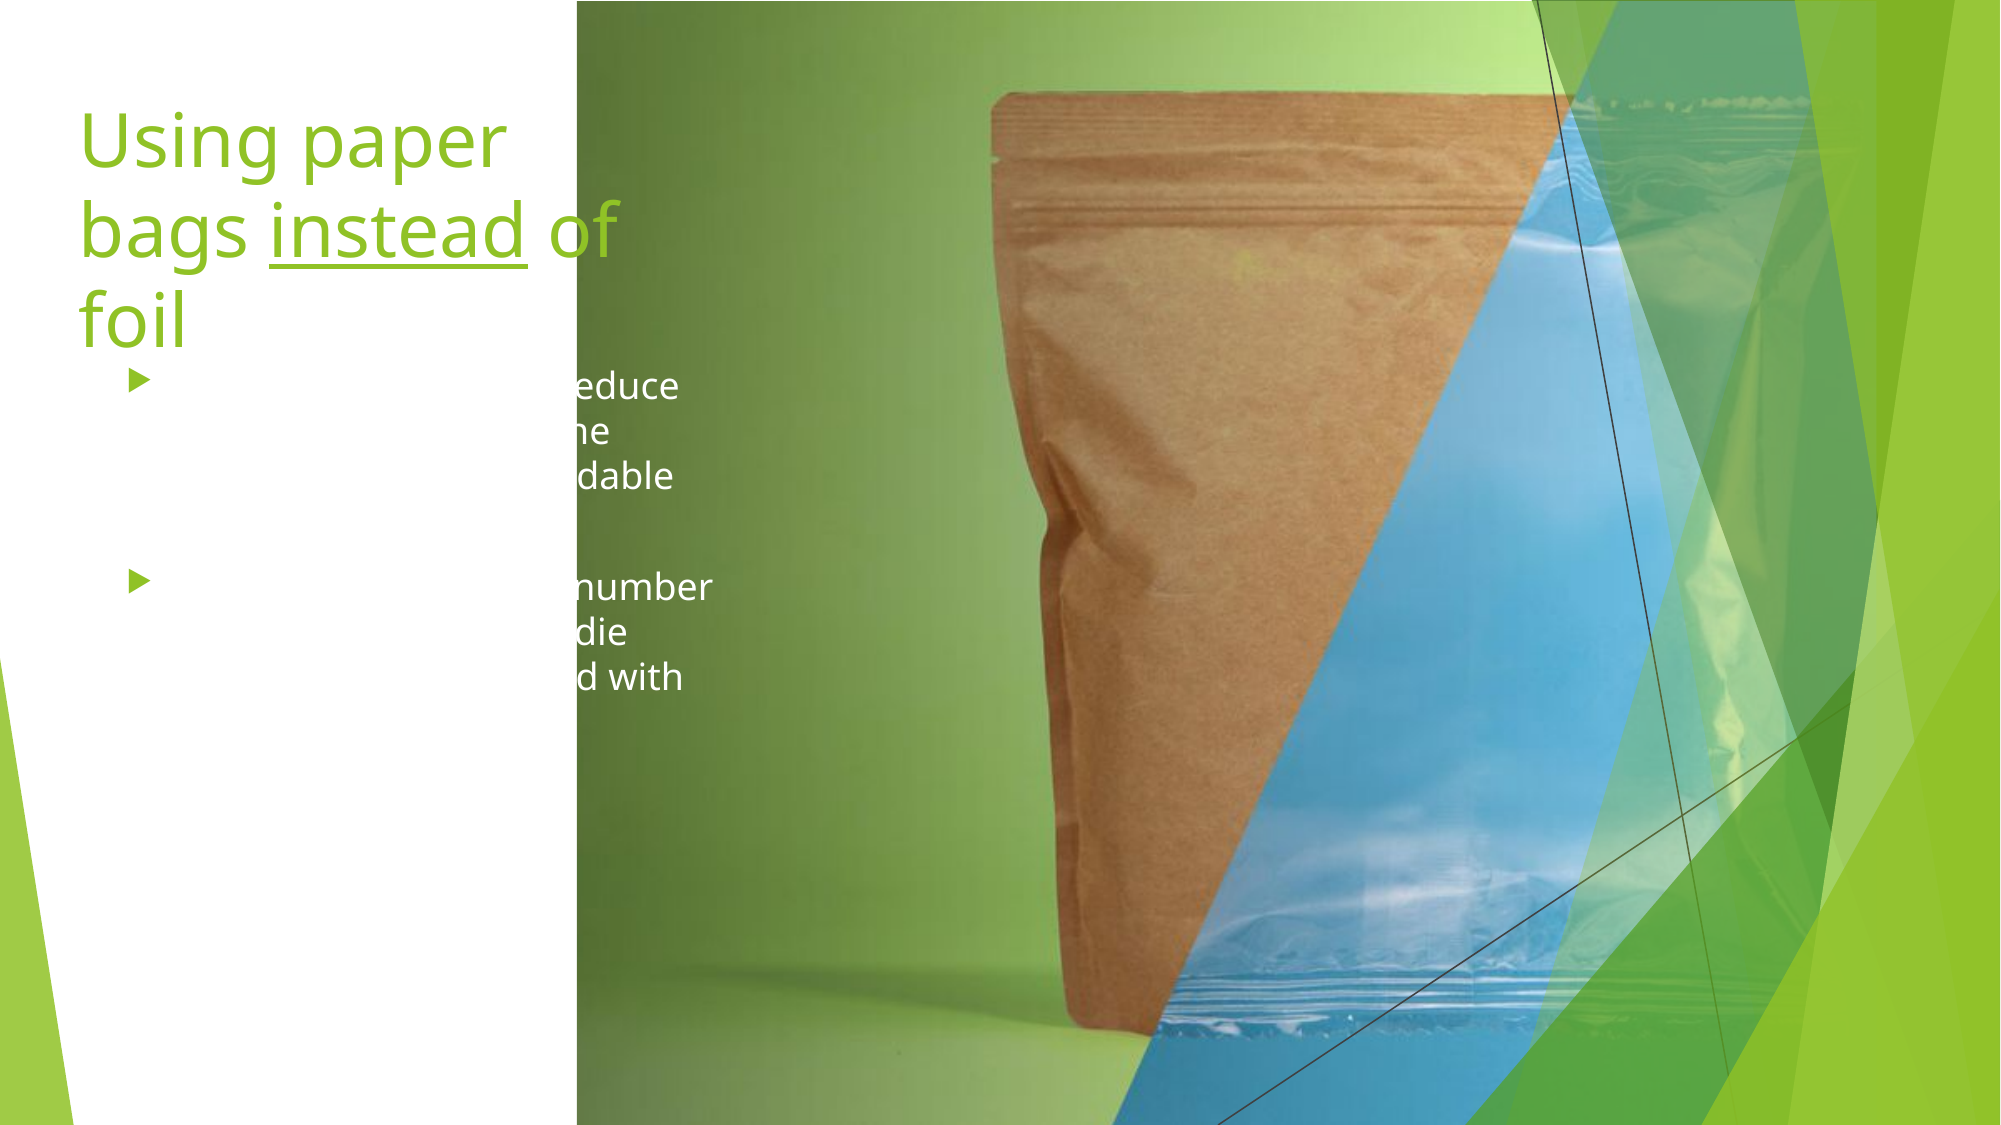

# Using paper bags instead of foil
 Thanks to this, we will reduce the amount of plastic in the oceans and non-biodegradable garbage
Every year, a significant number of jellyfish and predators die because they confuse food with plastic bags